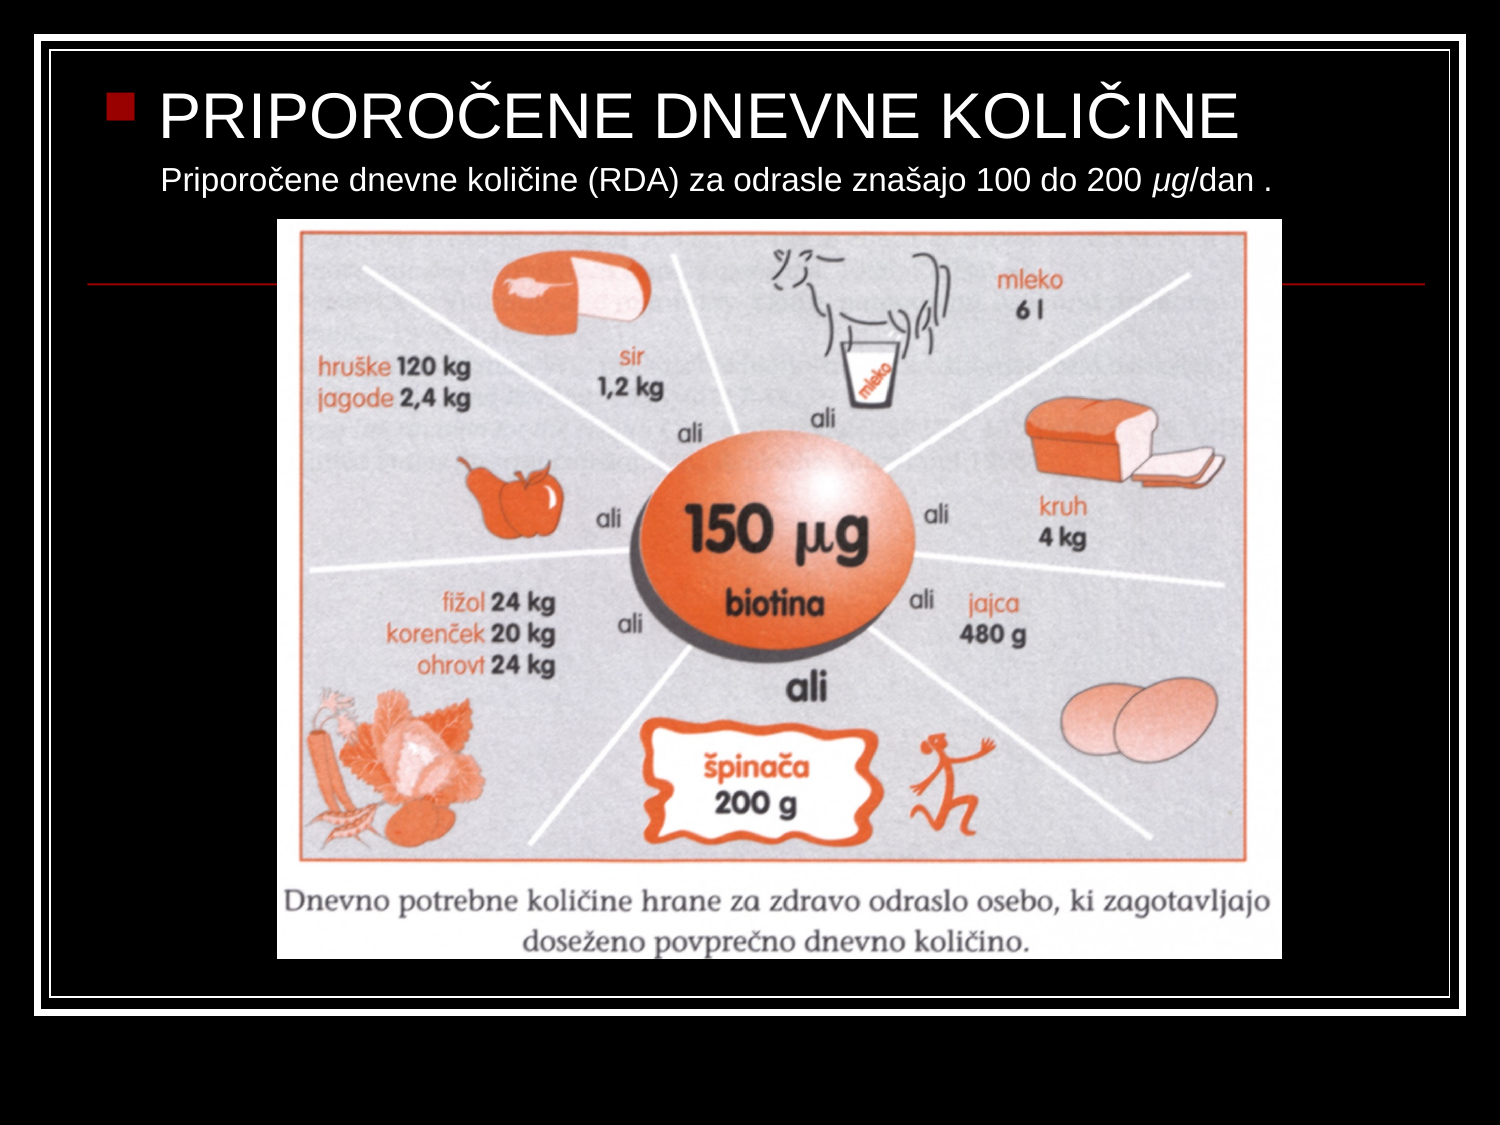

# PRIPOROČENE DNEVNE KOLIČINE
 Priporočene dnevne količine (RDA) za odrasle znašajo 100 do 200 μg/dan .